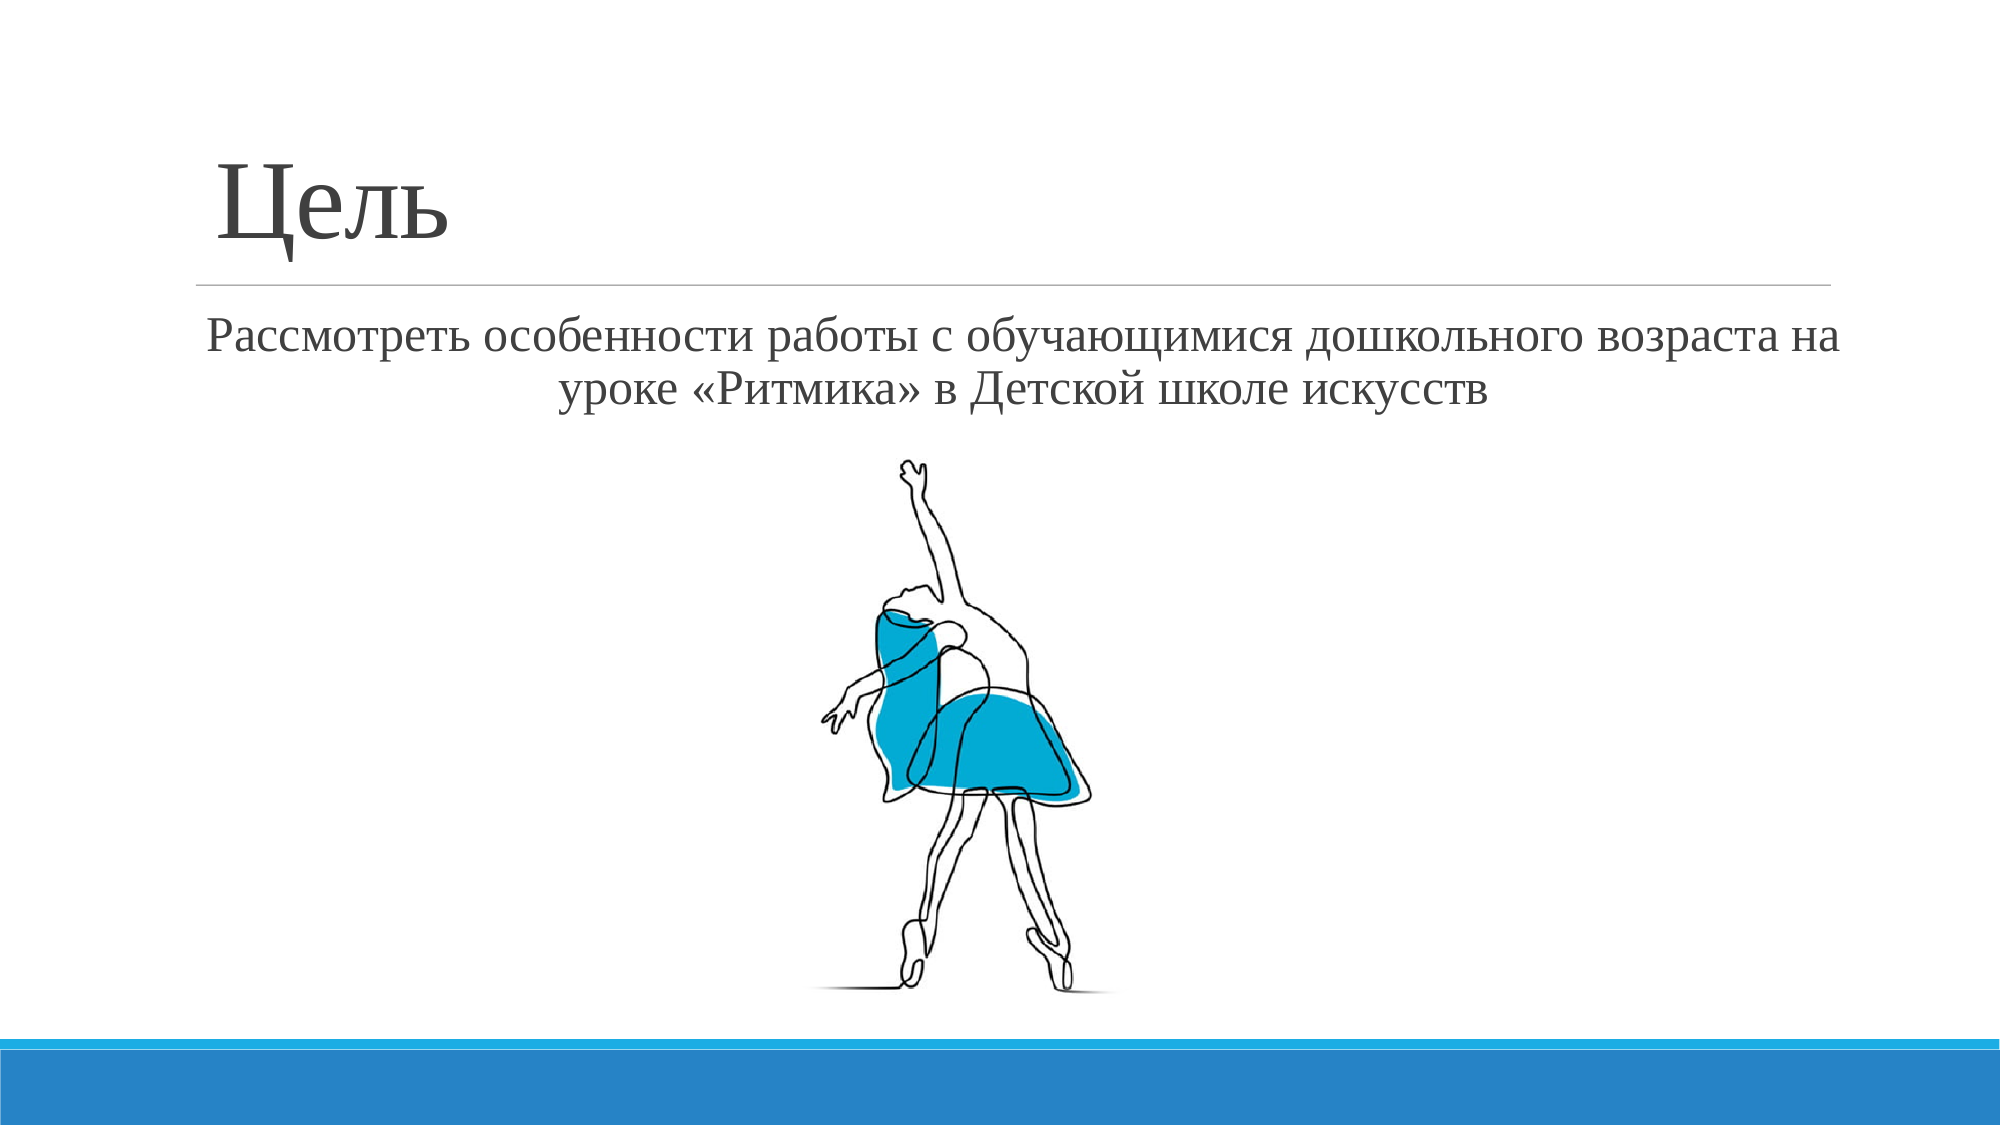

# Цель
Рассмотреть особенности работы с обучающимися дошкольного возраста на уроке «Ритмика» в Детской школе искусств